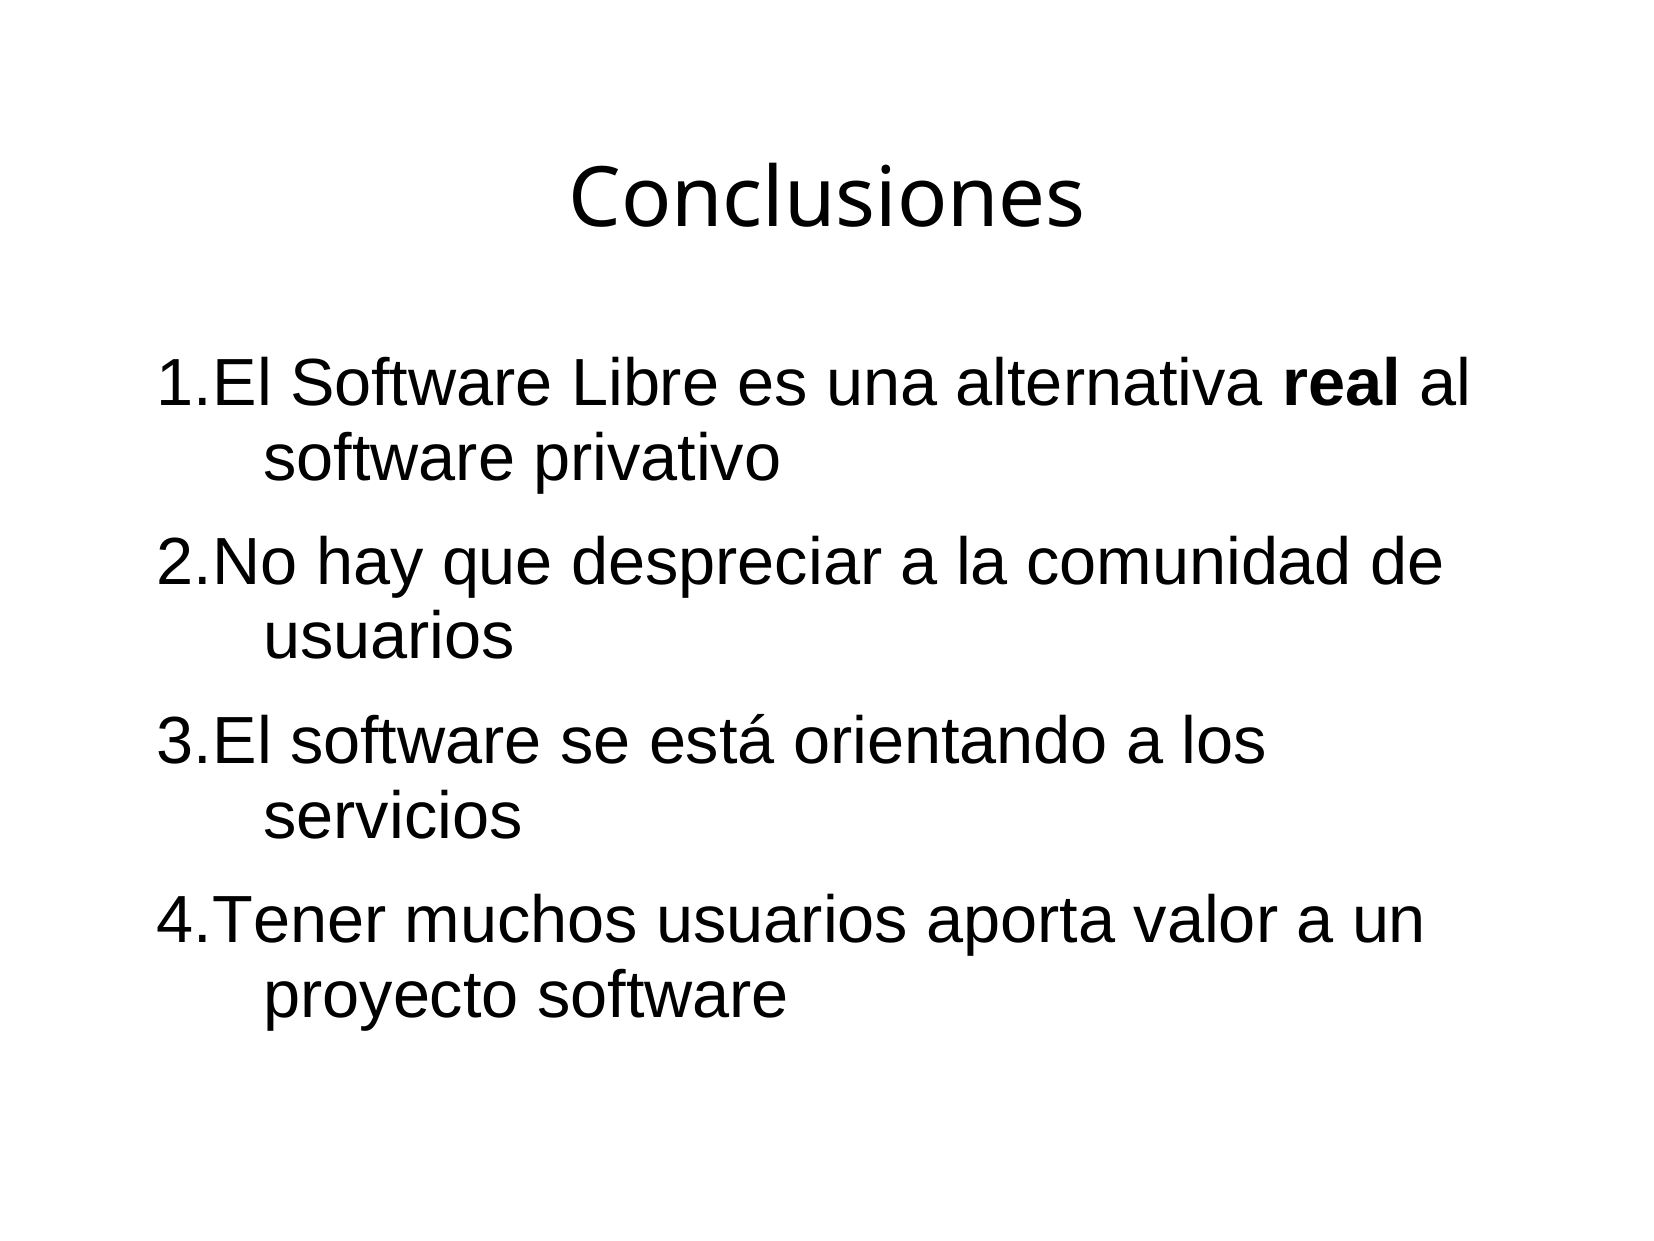

# Conclusiones
El Software Libre es una alternativa real al software privativo
No hay que despreciar a la comunidad de usuarios
El software se está orientando a los servicios
Tener muchos usuarios aporta valor a un proyecto software